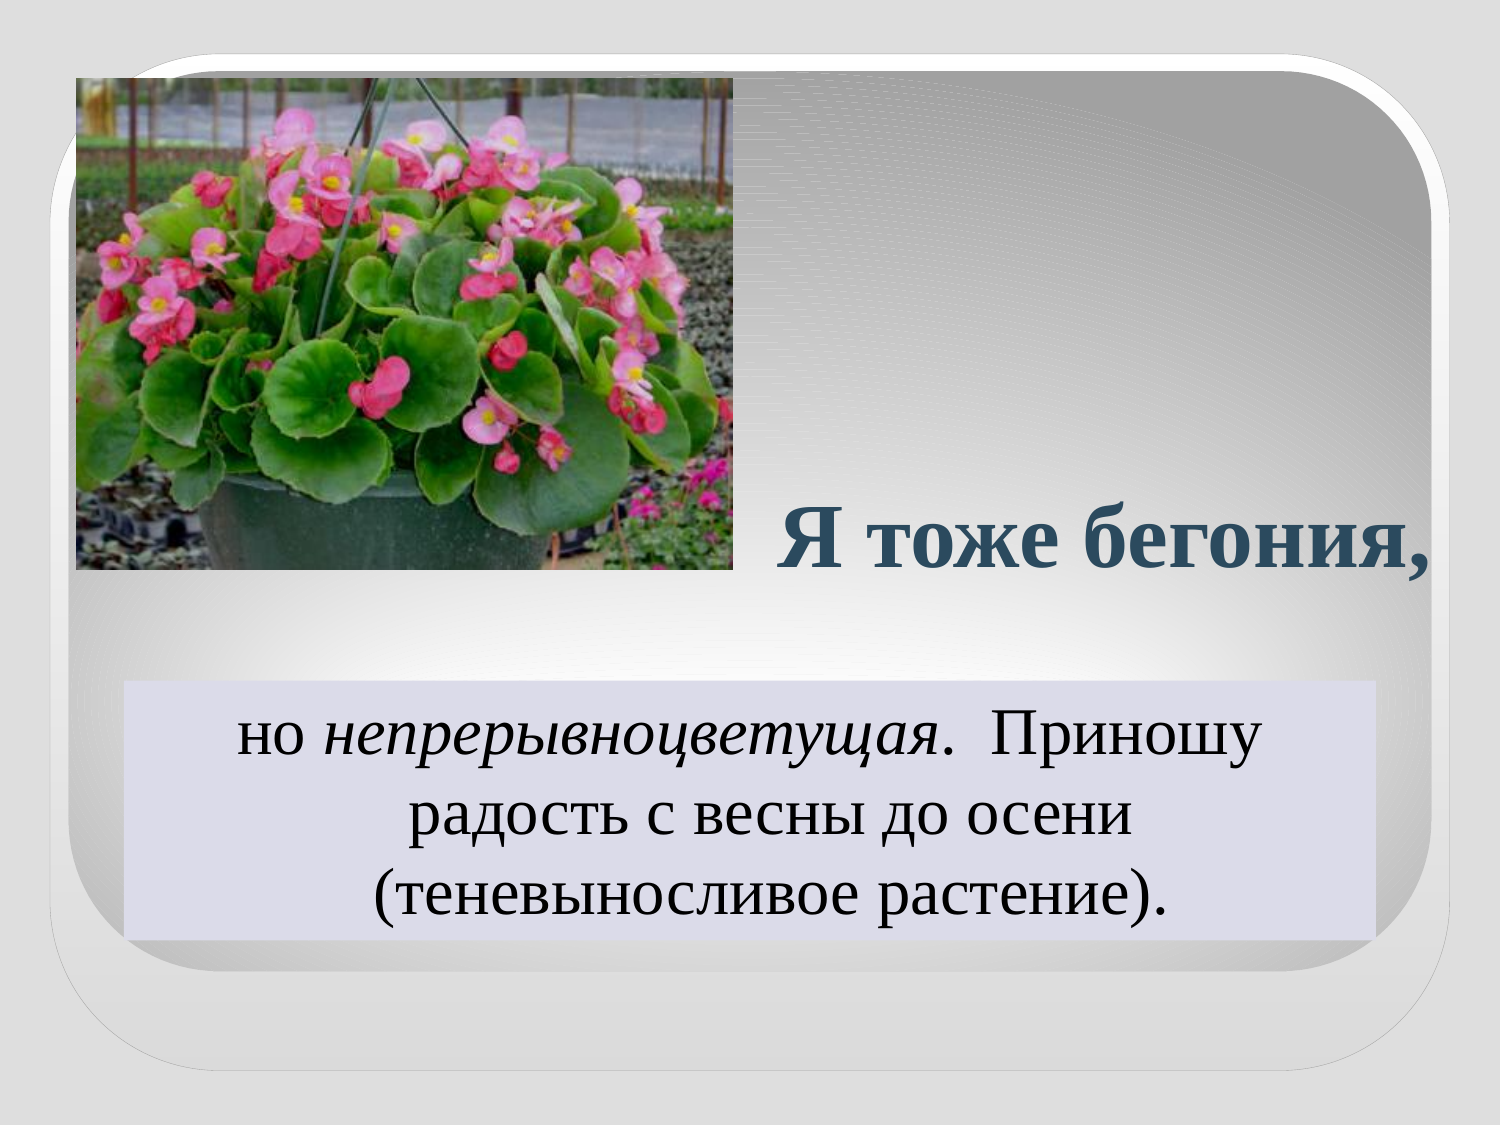

# Я тоже бегония,
но непрерывноцветущая. Приношу радость с весны до осени (теневыносливое растение).